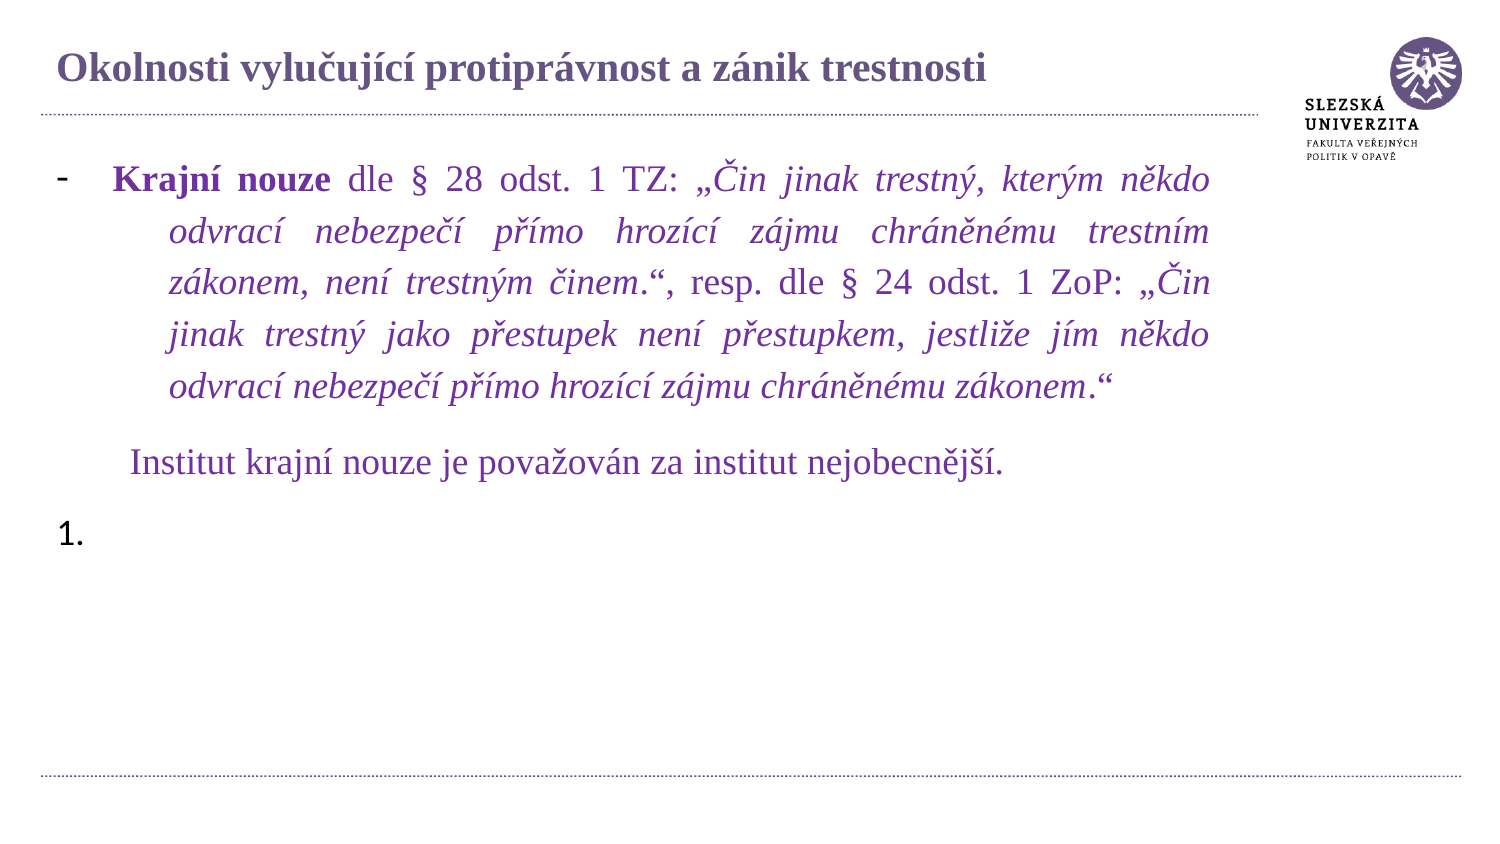

# Okolnosti vylučující protiprávnost a zánik trestnosti
Krajní nouze dle § 28 odst. 1 TZ: „Čin jinak trestný, kterým někdo odvrací nebezpečí přímo hrozící zájmu chráněnému trestním zákonem, není trestným činem.“, resp. dle § 24 odst. 1 ZoP: „Čin jinak trestný jako přestupek není přestupkem, jestliže jím někdo odvrací nebezpečí přímo hrozící zájmu chráněnému zákonem.“
Institut krajní nouze je považován za institut nejobecnější.